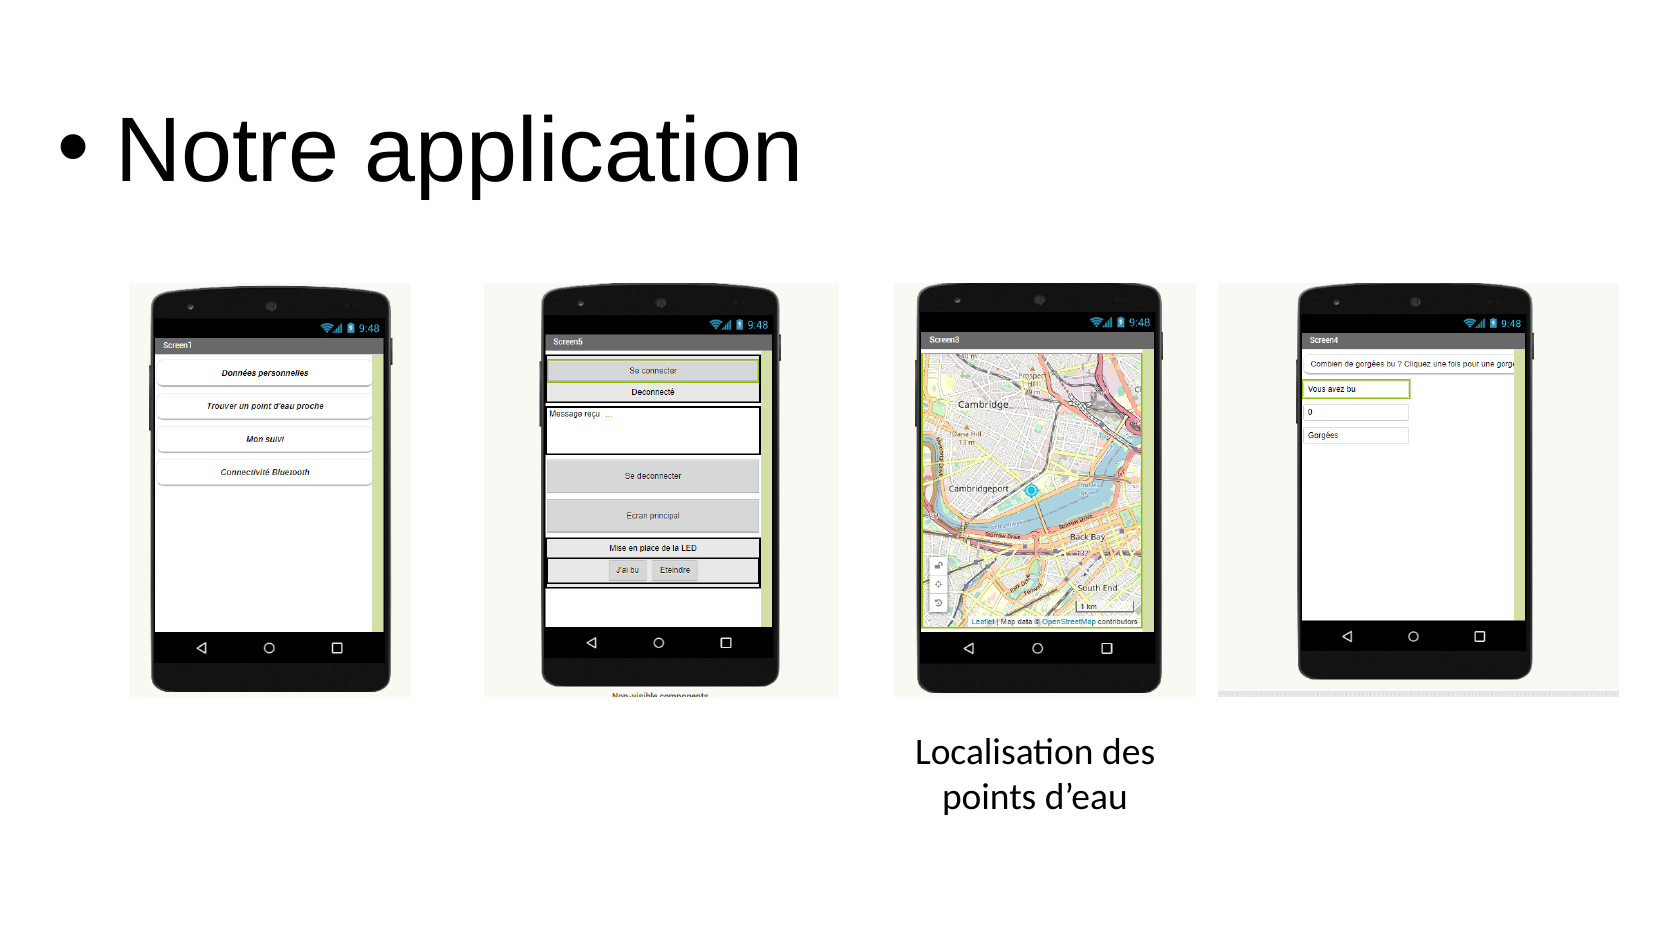

# Notre application
Localisation des points d’eau